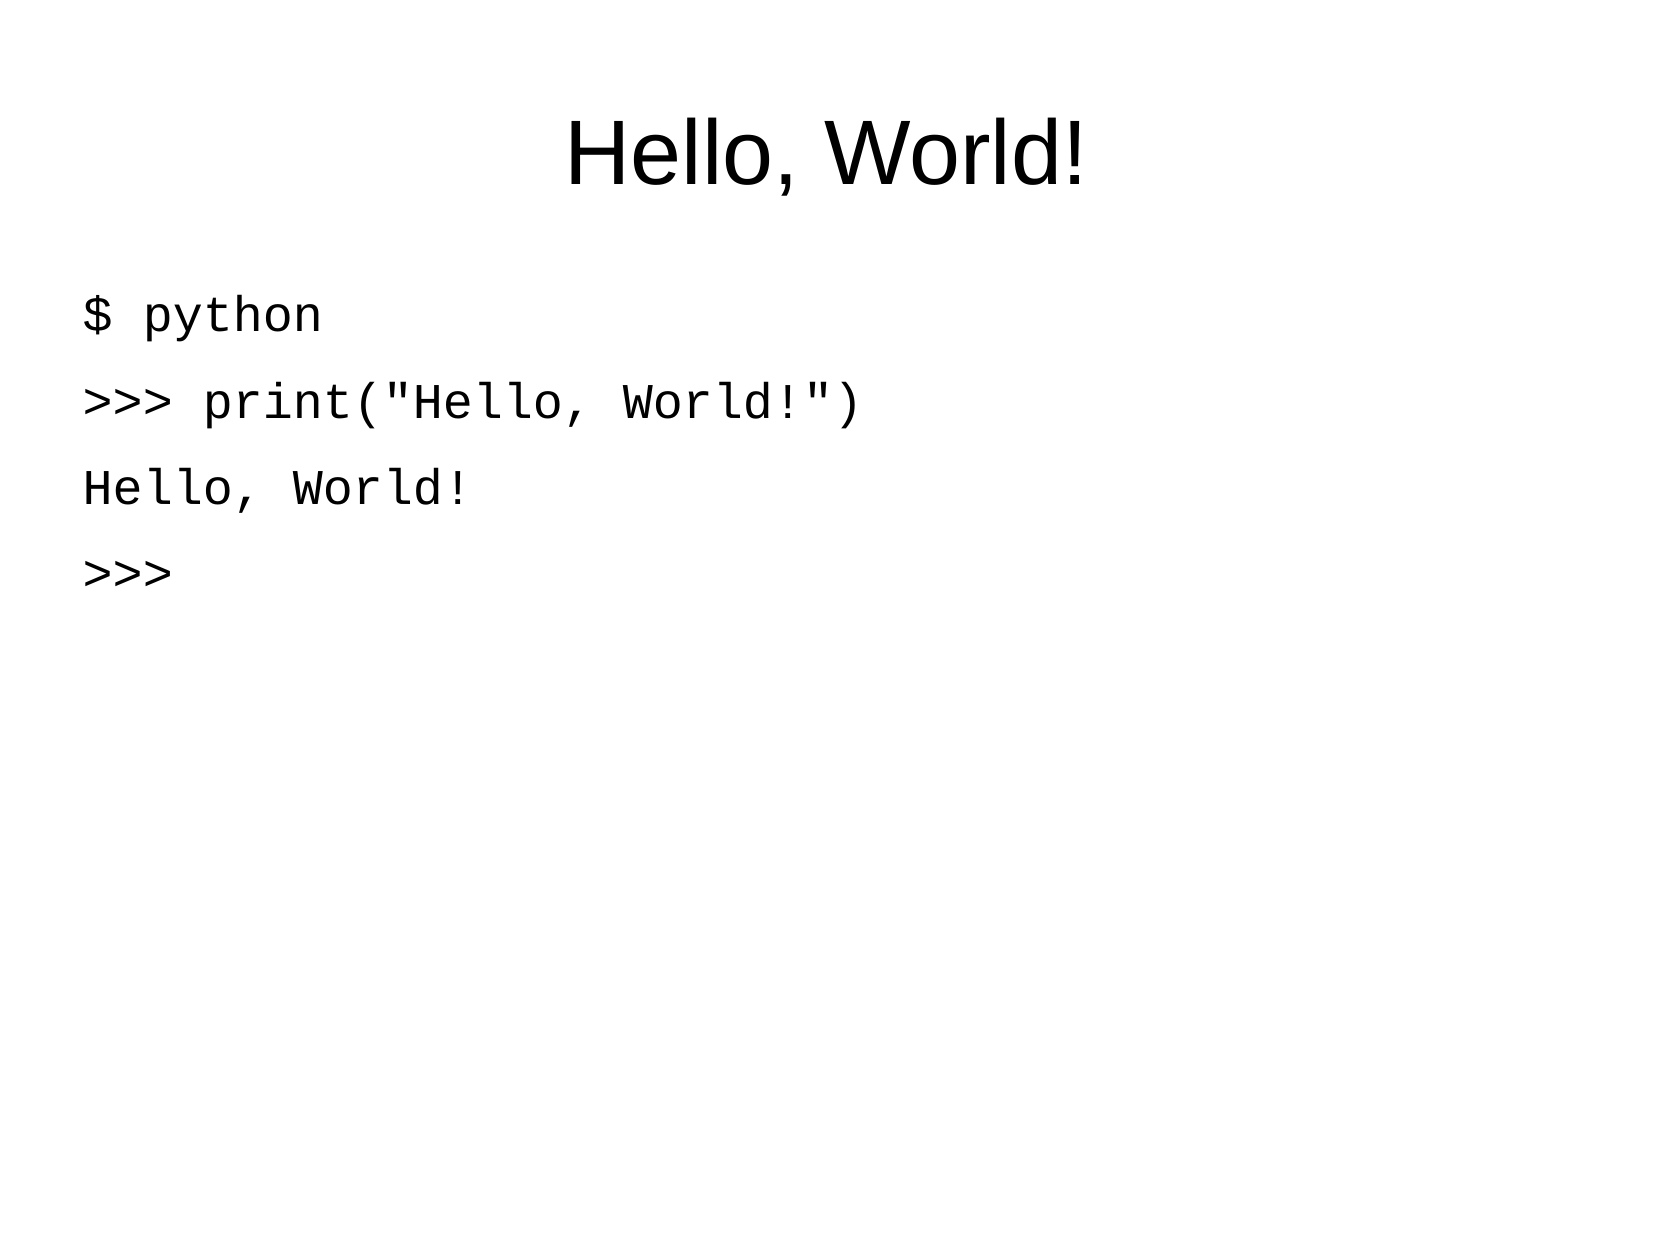

# Hello, World!
$ python
>>> print("Hello, World!")
Hello, World!
>>>